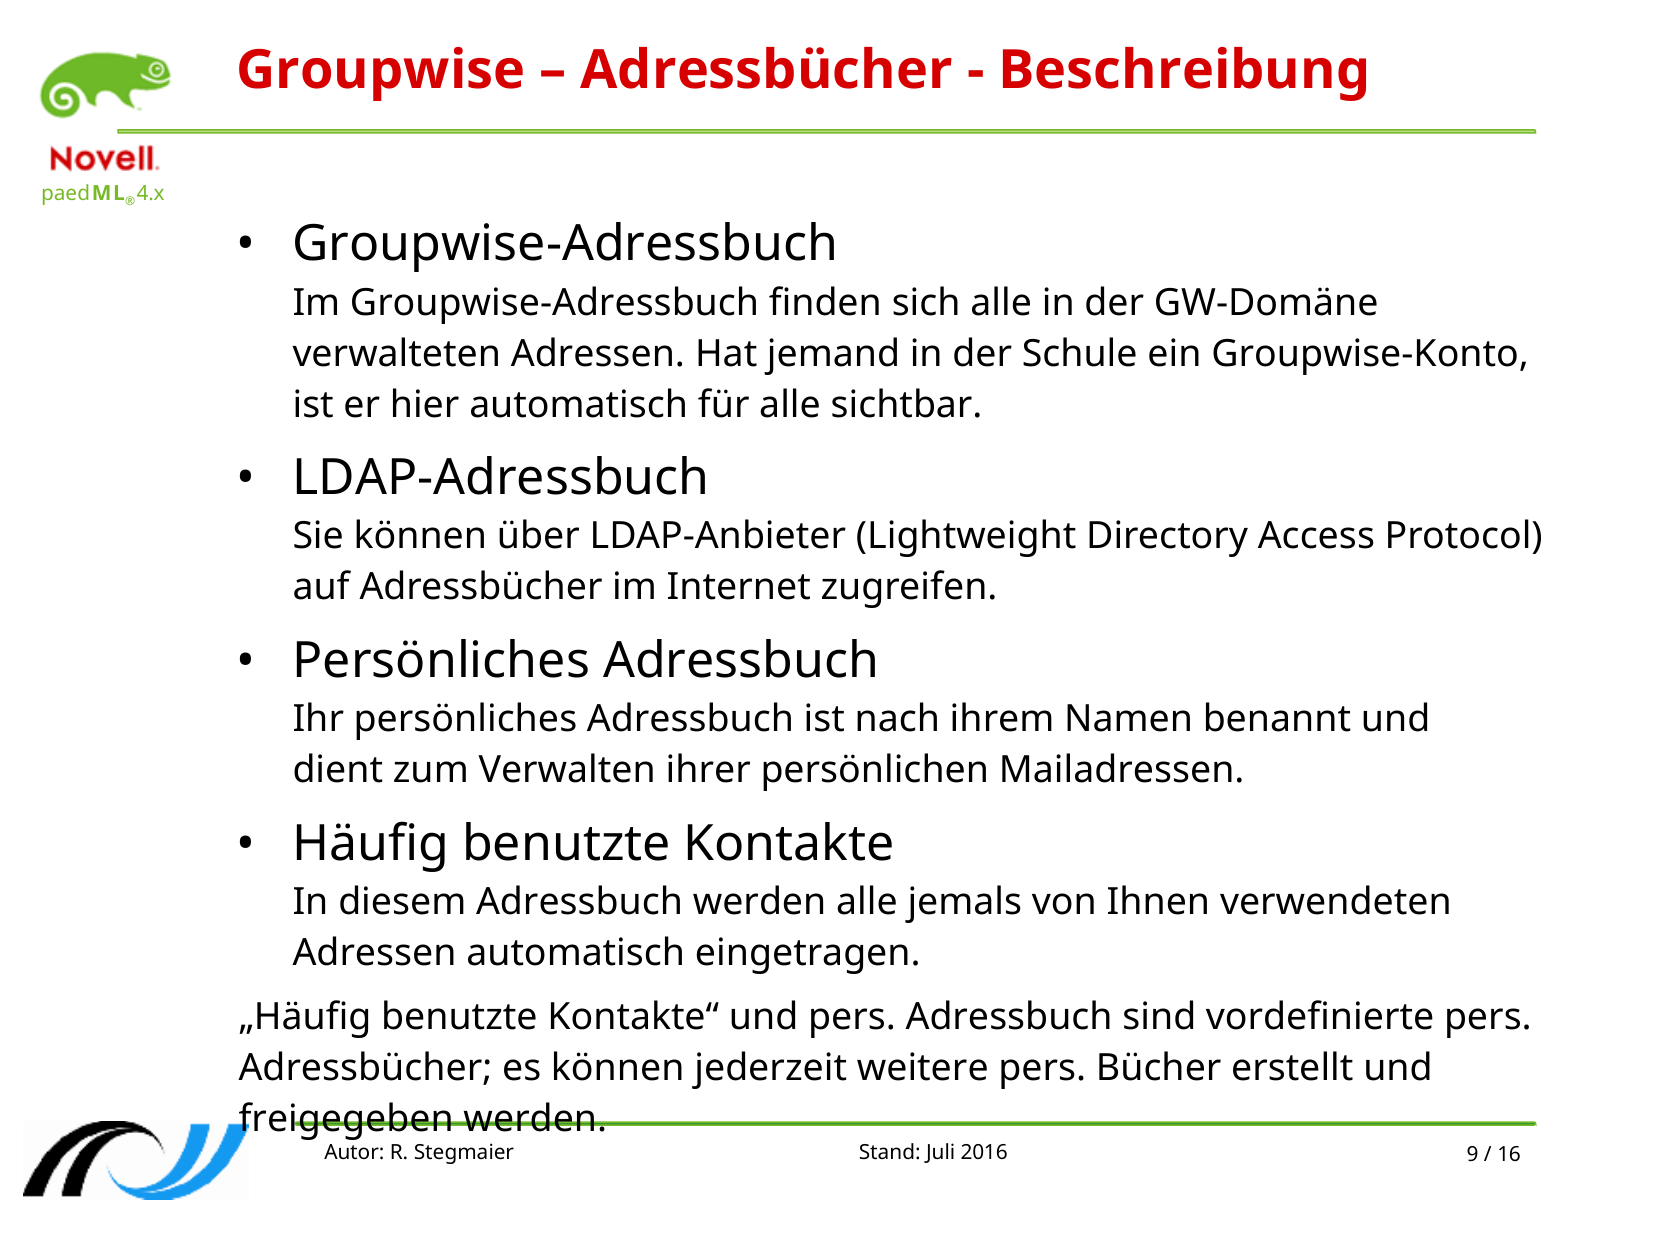

# Groupwise – Adressbücher - Beschreibung
Groupwise-Adressbuch
Im Groupwise-Adressbuch finden sich alle in der GW-Domäne verwalteten Adressen. Hat jemand in der Schule ein Groupwise-Konto, ist er hier automatisch für alle sichtbar.
LDAP-Adressbuch
Sie können über LDAP-Anbieter (Lightweight Directory Access Protocol) auf Adressbücher im Internet zugreifen.
Persönliches Adressbuch
Ihr persönliches Adressbuch ist nach ihrem Namen benannt und
dient zum Verwalten ihrer persönlichen Mailadressen.
Häufig benutzte Kontakte
In diesem Adressbuch werden alle jemals von Ihnen verwendeten Adressen automatisch eingetragen.
„Häufig benutzte Kontakte“ und pers. Adressbuch sind vordefinierte pers. Adressbücher; es können jederzeit weitere pers. Bücher erstellt und freigegeben werden.
Autor: R. Stegmaier
Juli 2016
9